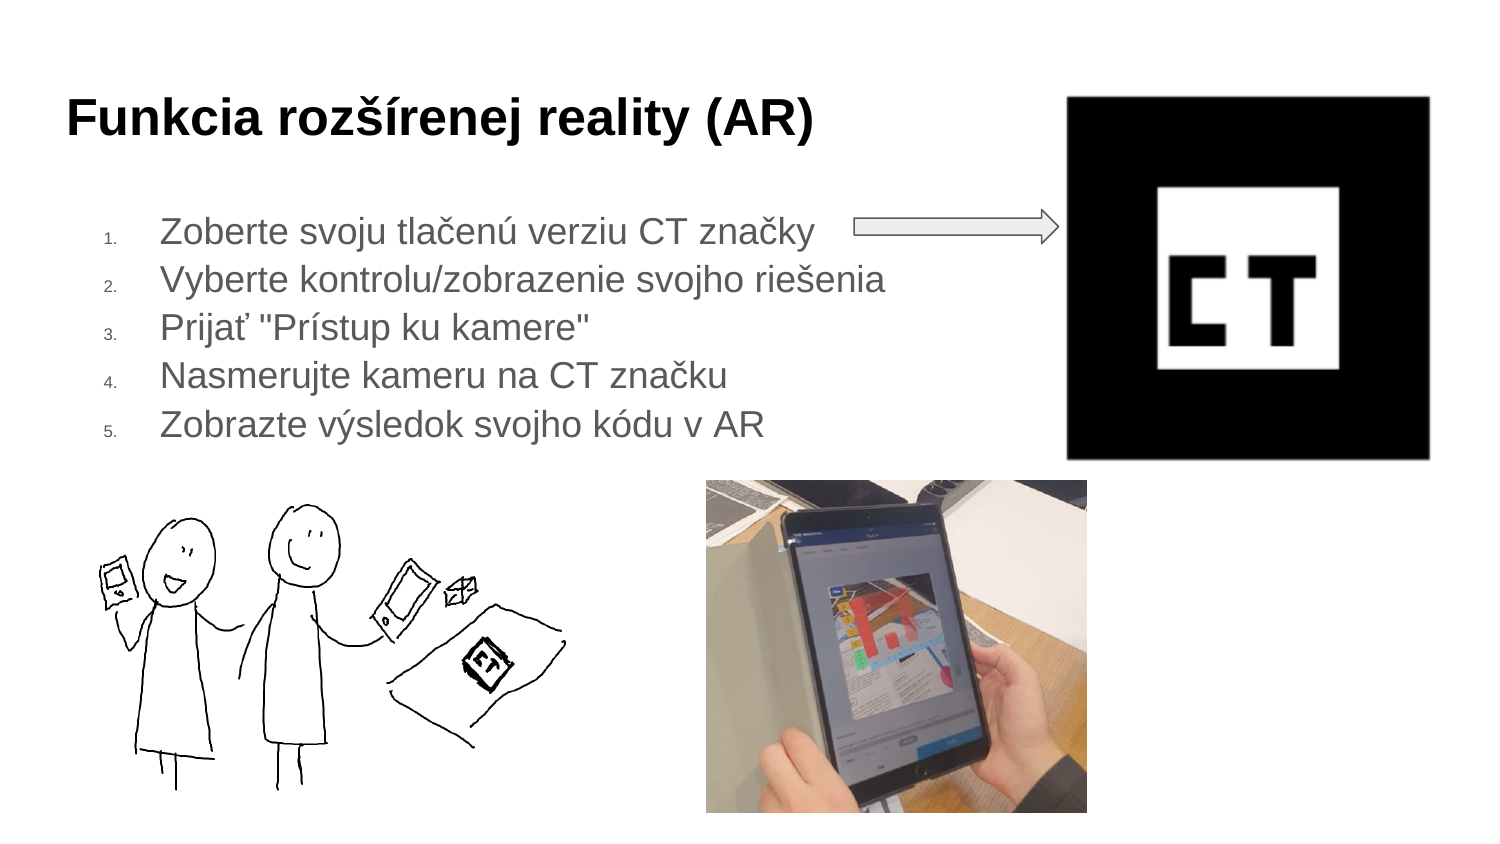

# Funkcia rozšírenej reality (AR)
Zoberte svoju tlačenú verziu CT značky
Vyberte kontrolu/zobrazenie svojho riešenia
Prijať "Prístup ku kamere"
Nasmerujte kameru na CT značku
Zobrazte výsledok svojho kódu v AR